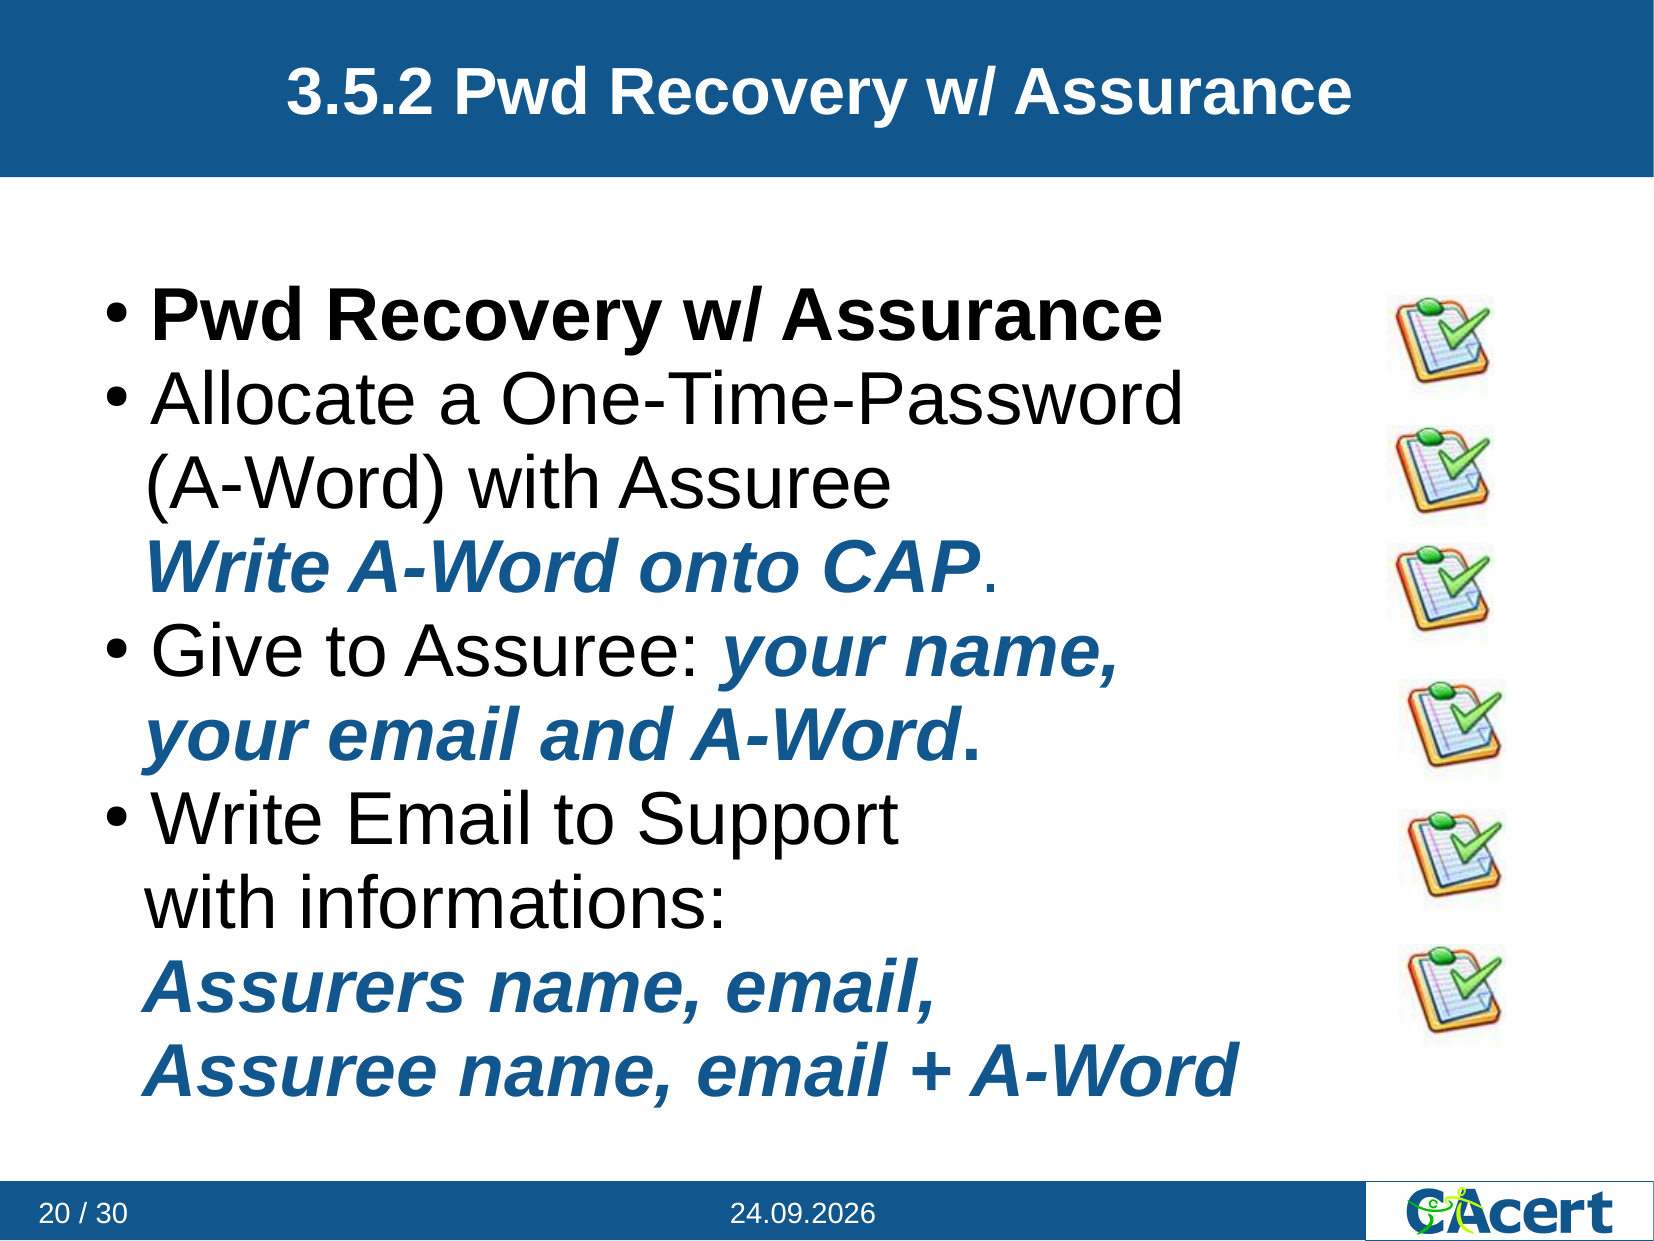

# 3.5.2 Pwd Recovery w/ Assurance
 Pwd Recovery w/ Assurance
 Allocate a One-Time-Password
 (A-Word) with Assuree
 Write A-Word onto CAP.
 Give to Assuree: your name,
 your email and A-Word.
 Write Email to Support
 with informations:
 Assurers name, email,
 Assuree name, email + A-Word